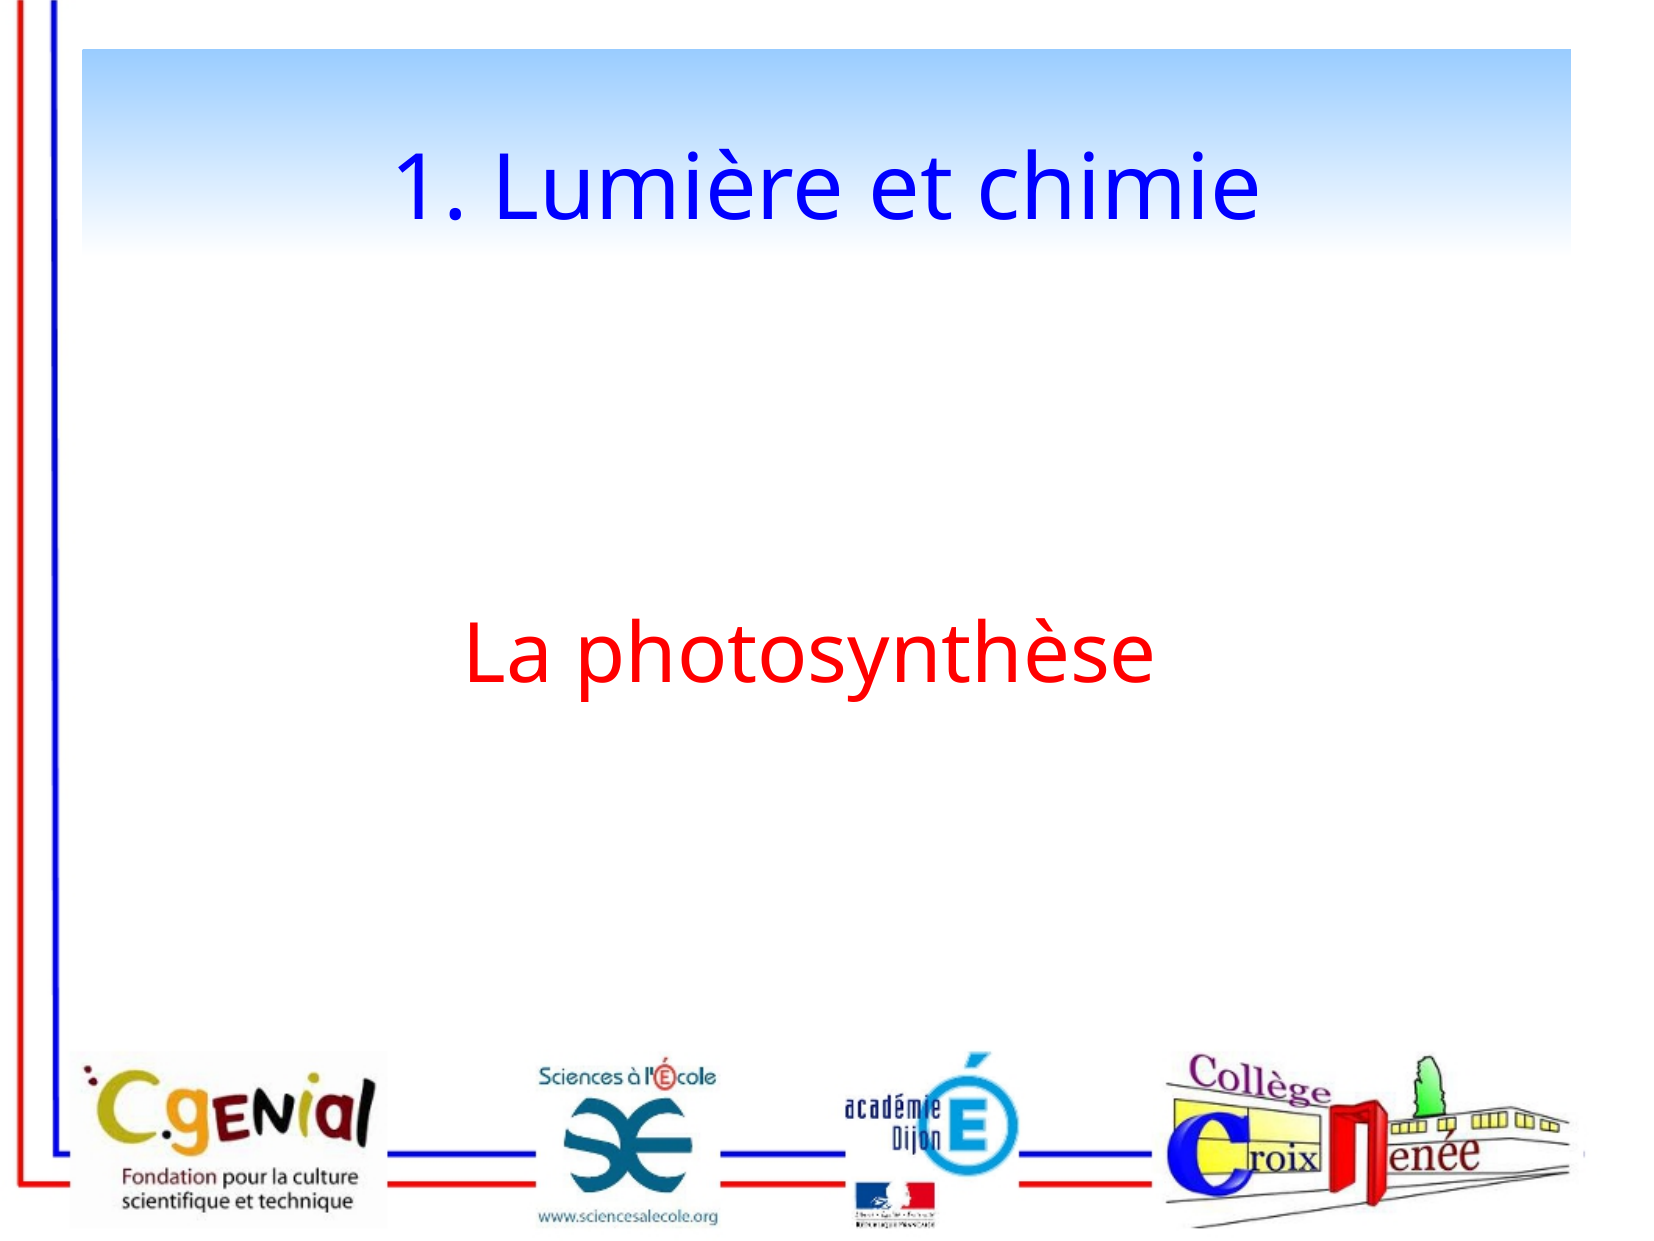

# 1. Lumière et chimie
La photosynthèse